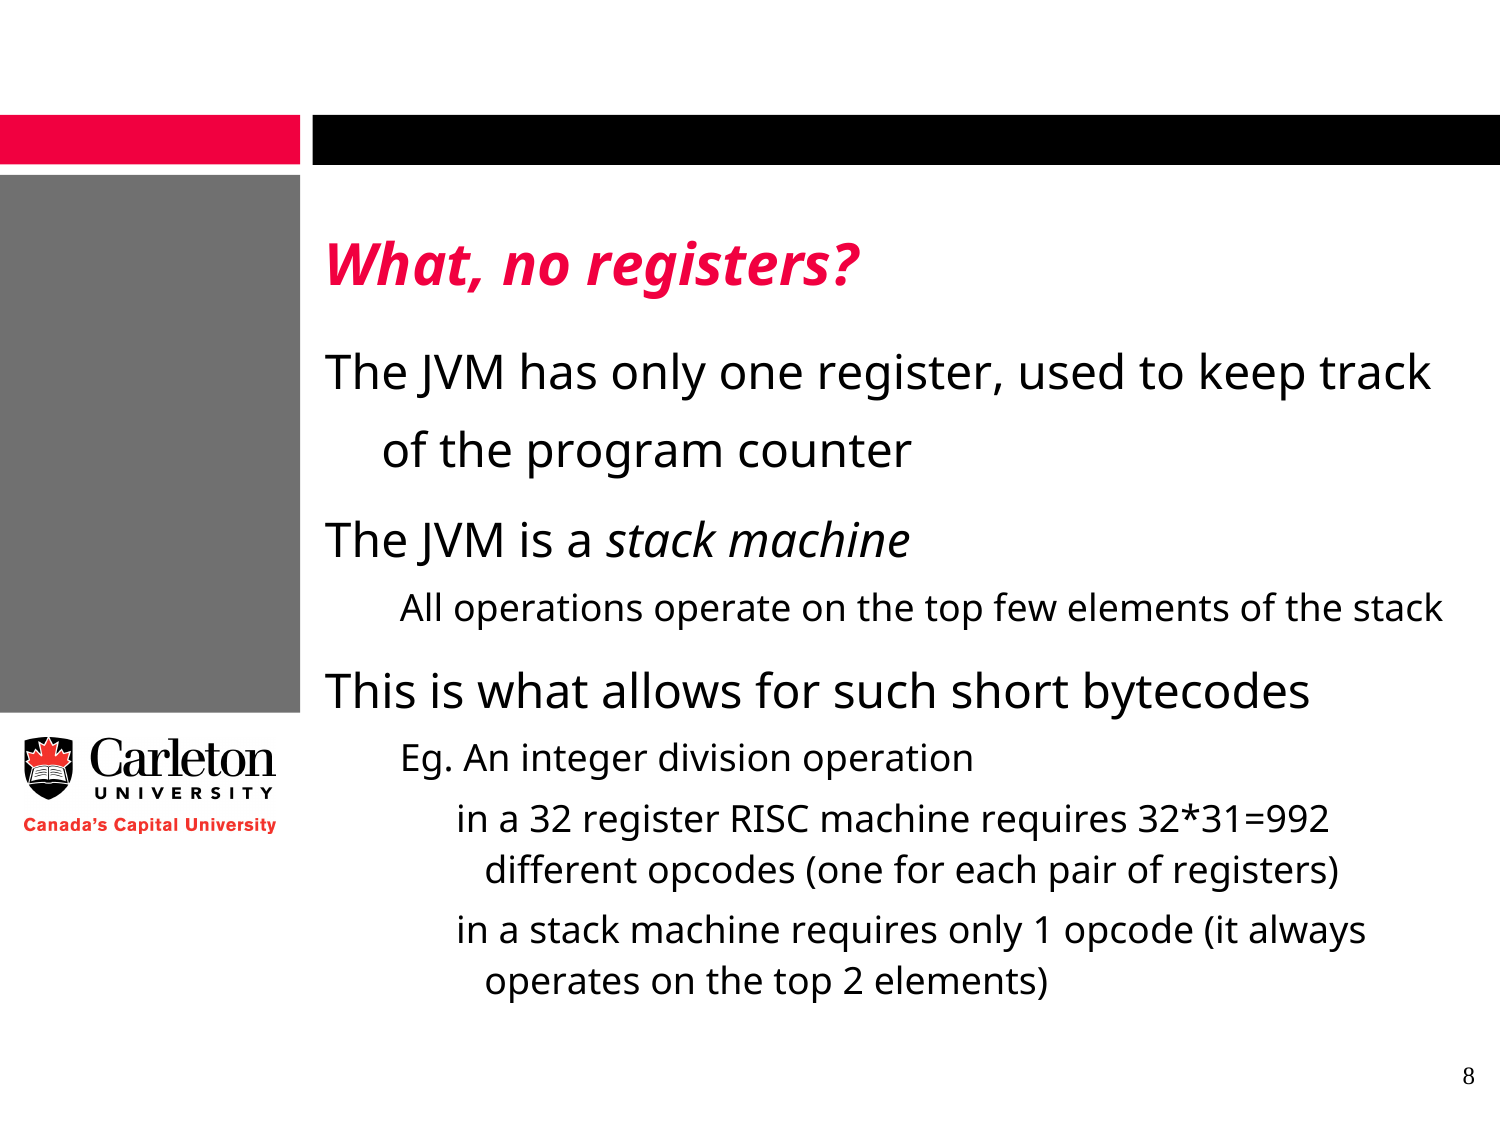

# What, no registers?
The JVM has only one register, used to keep track of the program counter
The JVM is a stack machine
All operations operate on the top few elements of the stack
This is what allows for such short bytecodes
Eg. An integer division operation
in a 32 register RISC machine requires 32*31=992 different opcodes (one for each pair of registers)
in a stack machine requires only 1 opcode (it always operates on the top 2 elements)
8